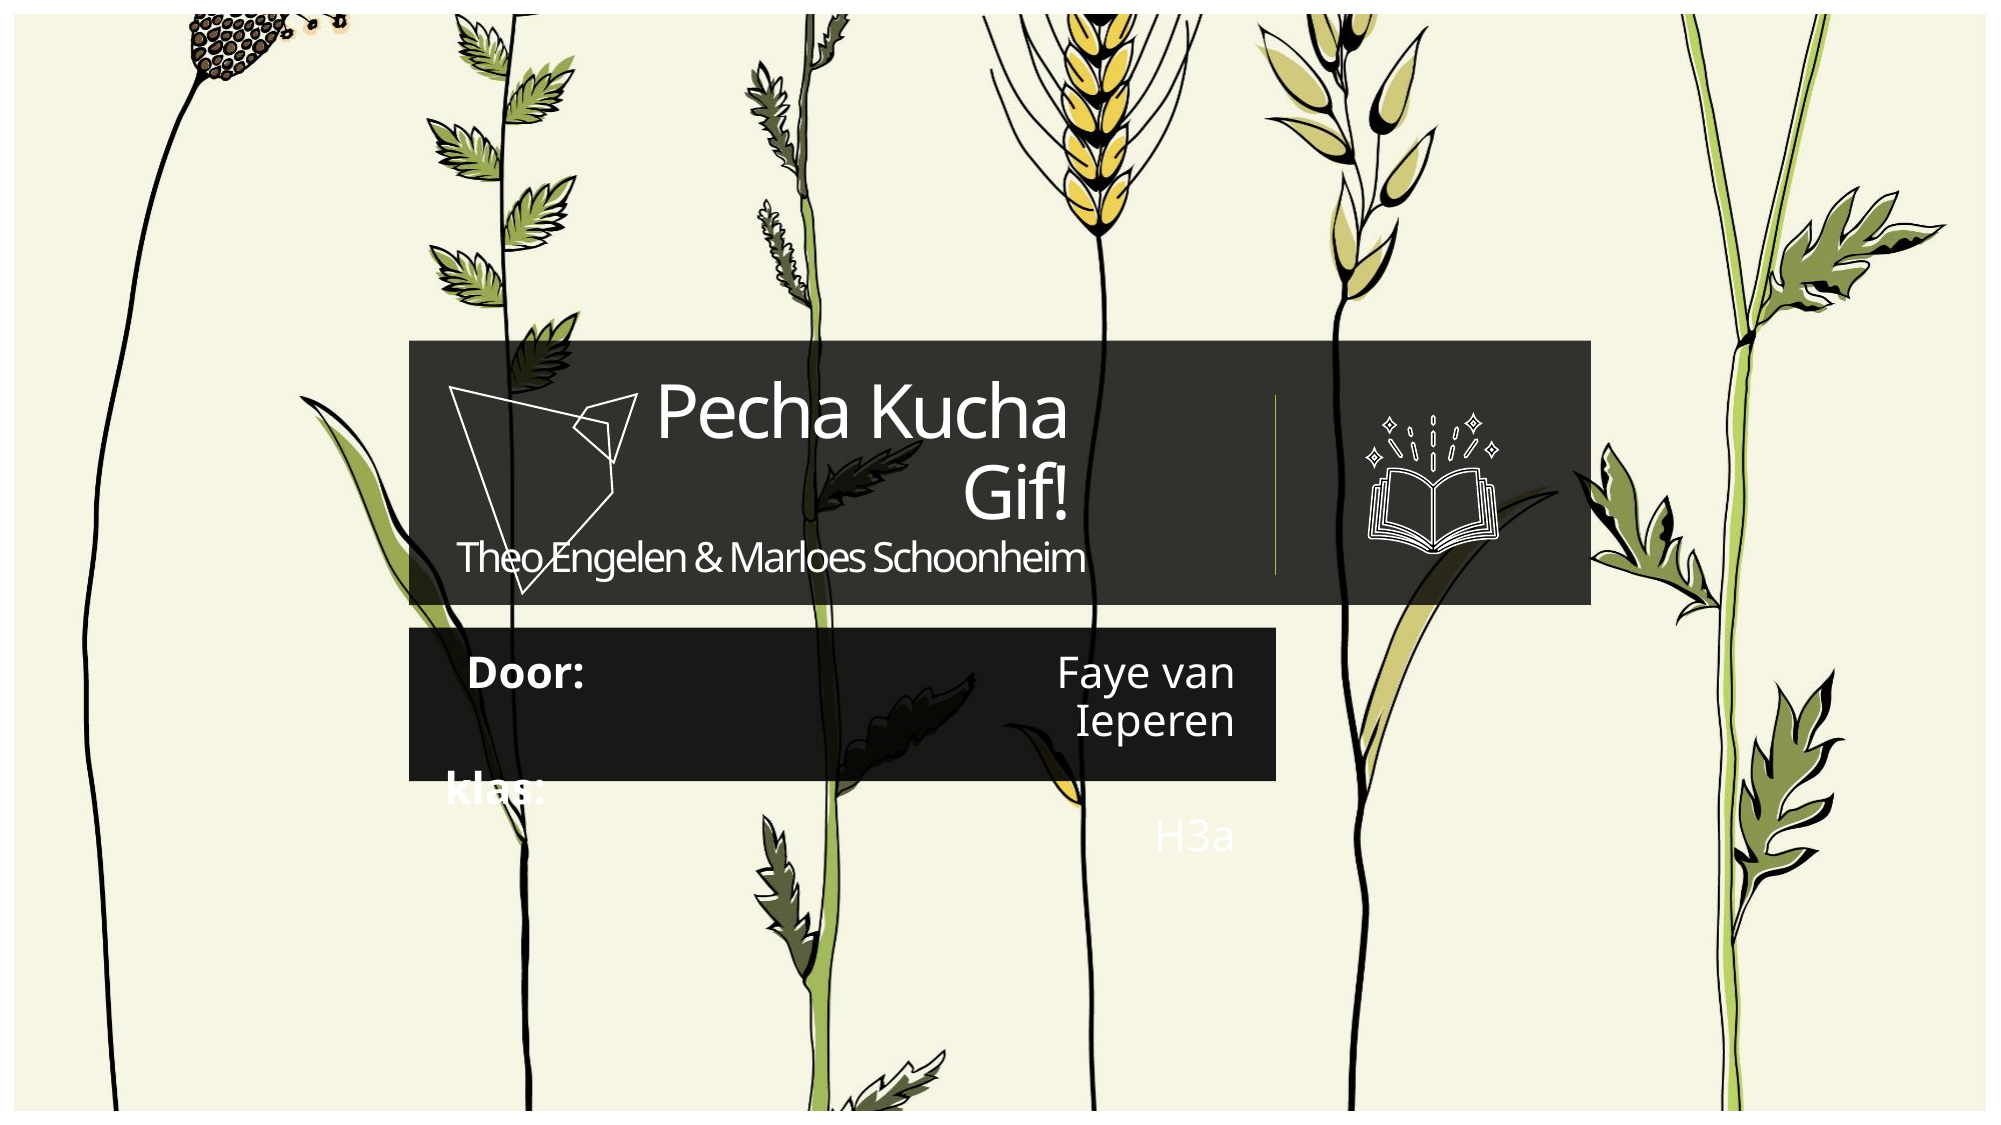

# Pecha Kucha Gif! Theo Engelen & Marloes Schoonheim
Door: Faye van Ieperen
klas: H3a